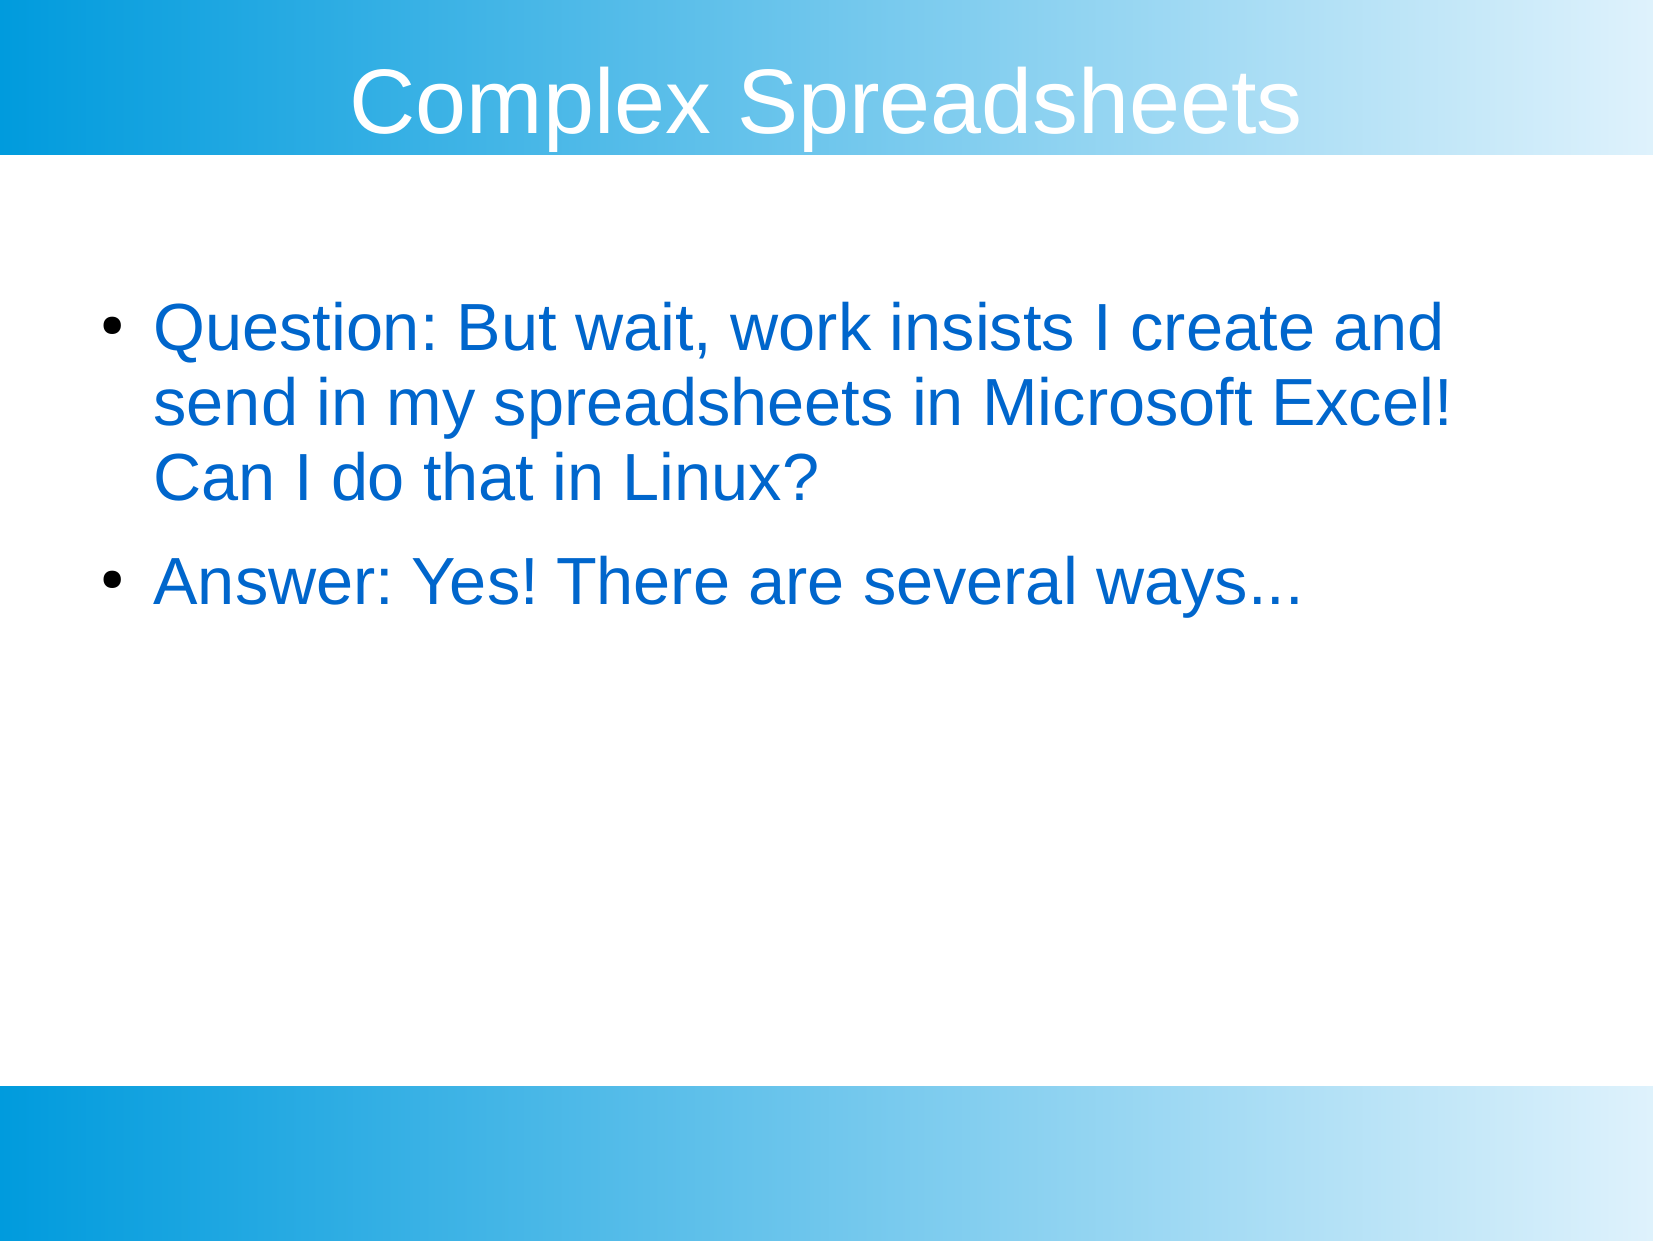

# Complex Spreadsheets
Question: But wait, work insists I create and send in my spreadsheets in Microsoft Excel! Can I do that in Linux?
Answer: Yes! There are several ways...